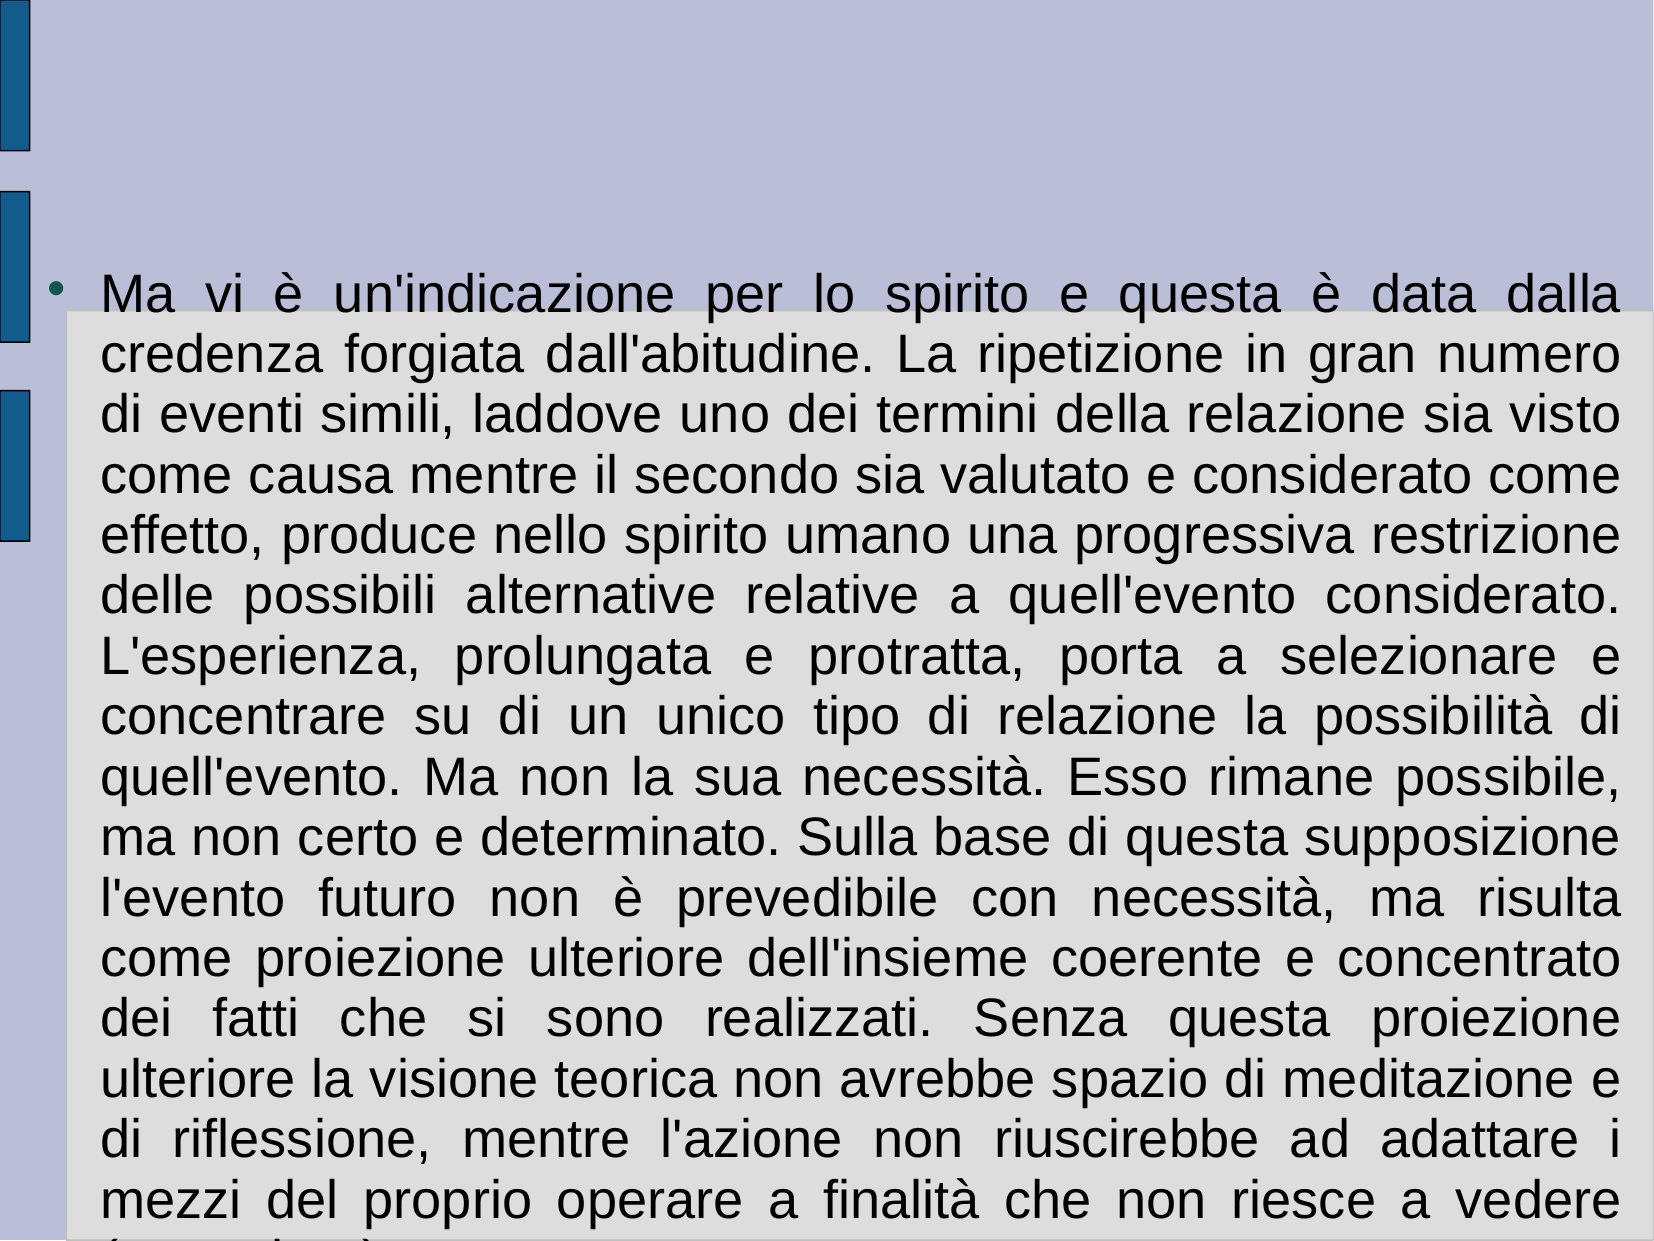

#
Ma vi è un'indicazione per lo spirito e questa è data dalla credenza forgiata dall'abitudine. La ripetizione in gran numero di eventi simili, laddove uno dei termini della relazione sia visto come causa mentre il secondo sia valutato e considerato come effetto, produce nello spirito umano una progressiva restrizione delle possibili alternative relative a quell'evento considerato. L'esperienza, prolungata e protratta, porta a selezionare e concentrare su di un unico tipo di relazione la possibilità di quell'evento. Ma non la sua necessità. Esso rimane possibile, ma non certo e determinato. Sulla base di questa supposizione l'evento futuro non è prevedibile con necessità, ma risulta come proiezione ulteriore dell'insieme coerente e concentrato dei fatti che si sono realizzati. Senza questa proiezione ulteriore la visione teorica non avrebbe spazio di meditazione e di riflessione, mentre l'azione non riuscirebbe ad adattare i mezzi del proprio operare a finalità che non riesce a vedere (prevedere).